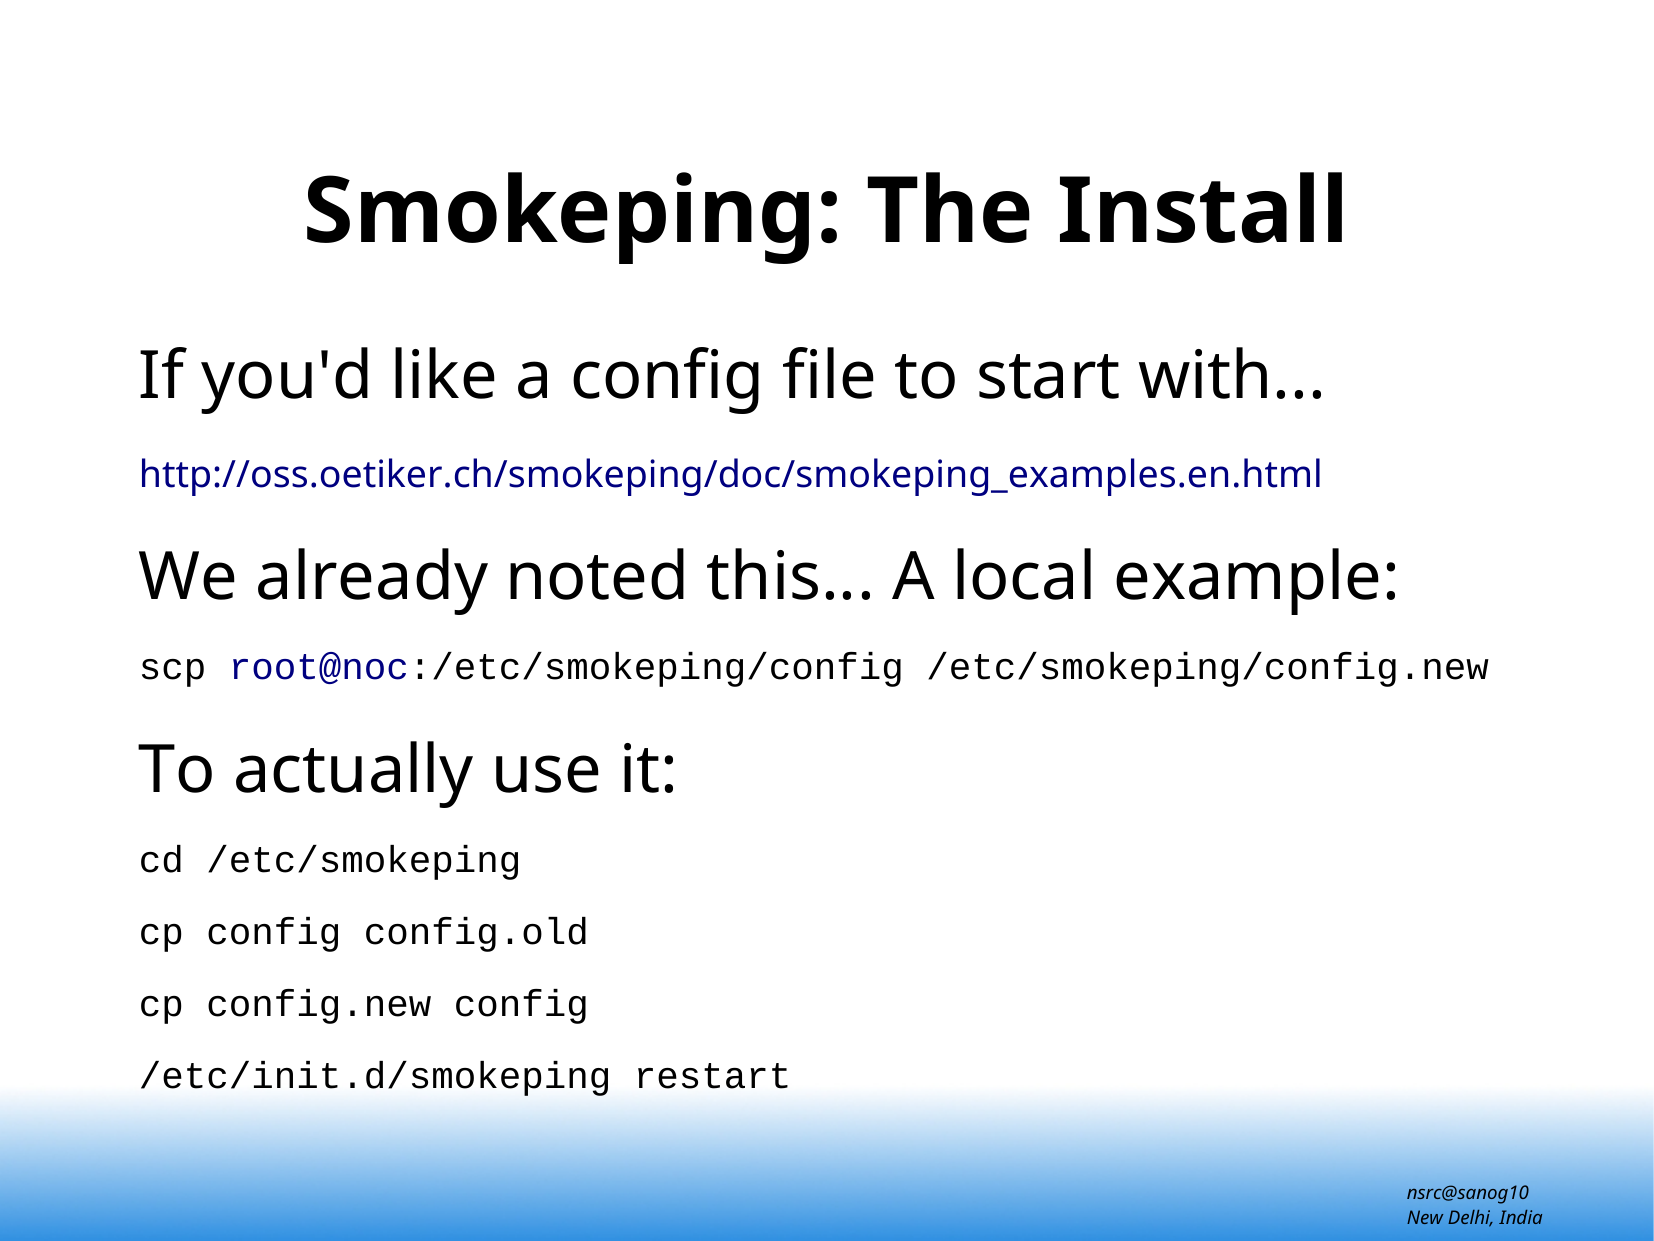

# Smokeping: The Install
If you'd like a config file to start with...
http://oss.oetiker.ch/smokeping/doc/smokeping_examples.en.html
We already noted this... A local example:
scp root@noc:/etc/smokeping/config /etc/smokeping/config.new
To actually use it:
cd /etc/smokeping
cp config config.old
cp config.new config
/etc/init.d/smokeping restart